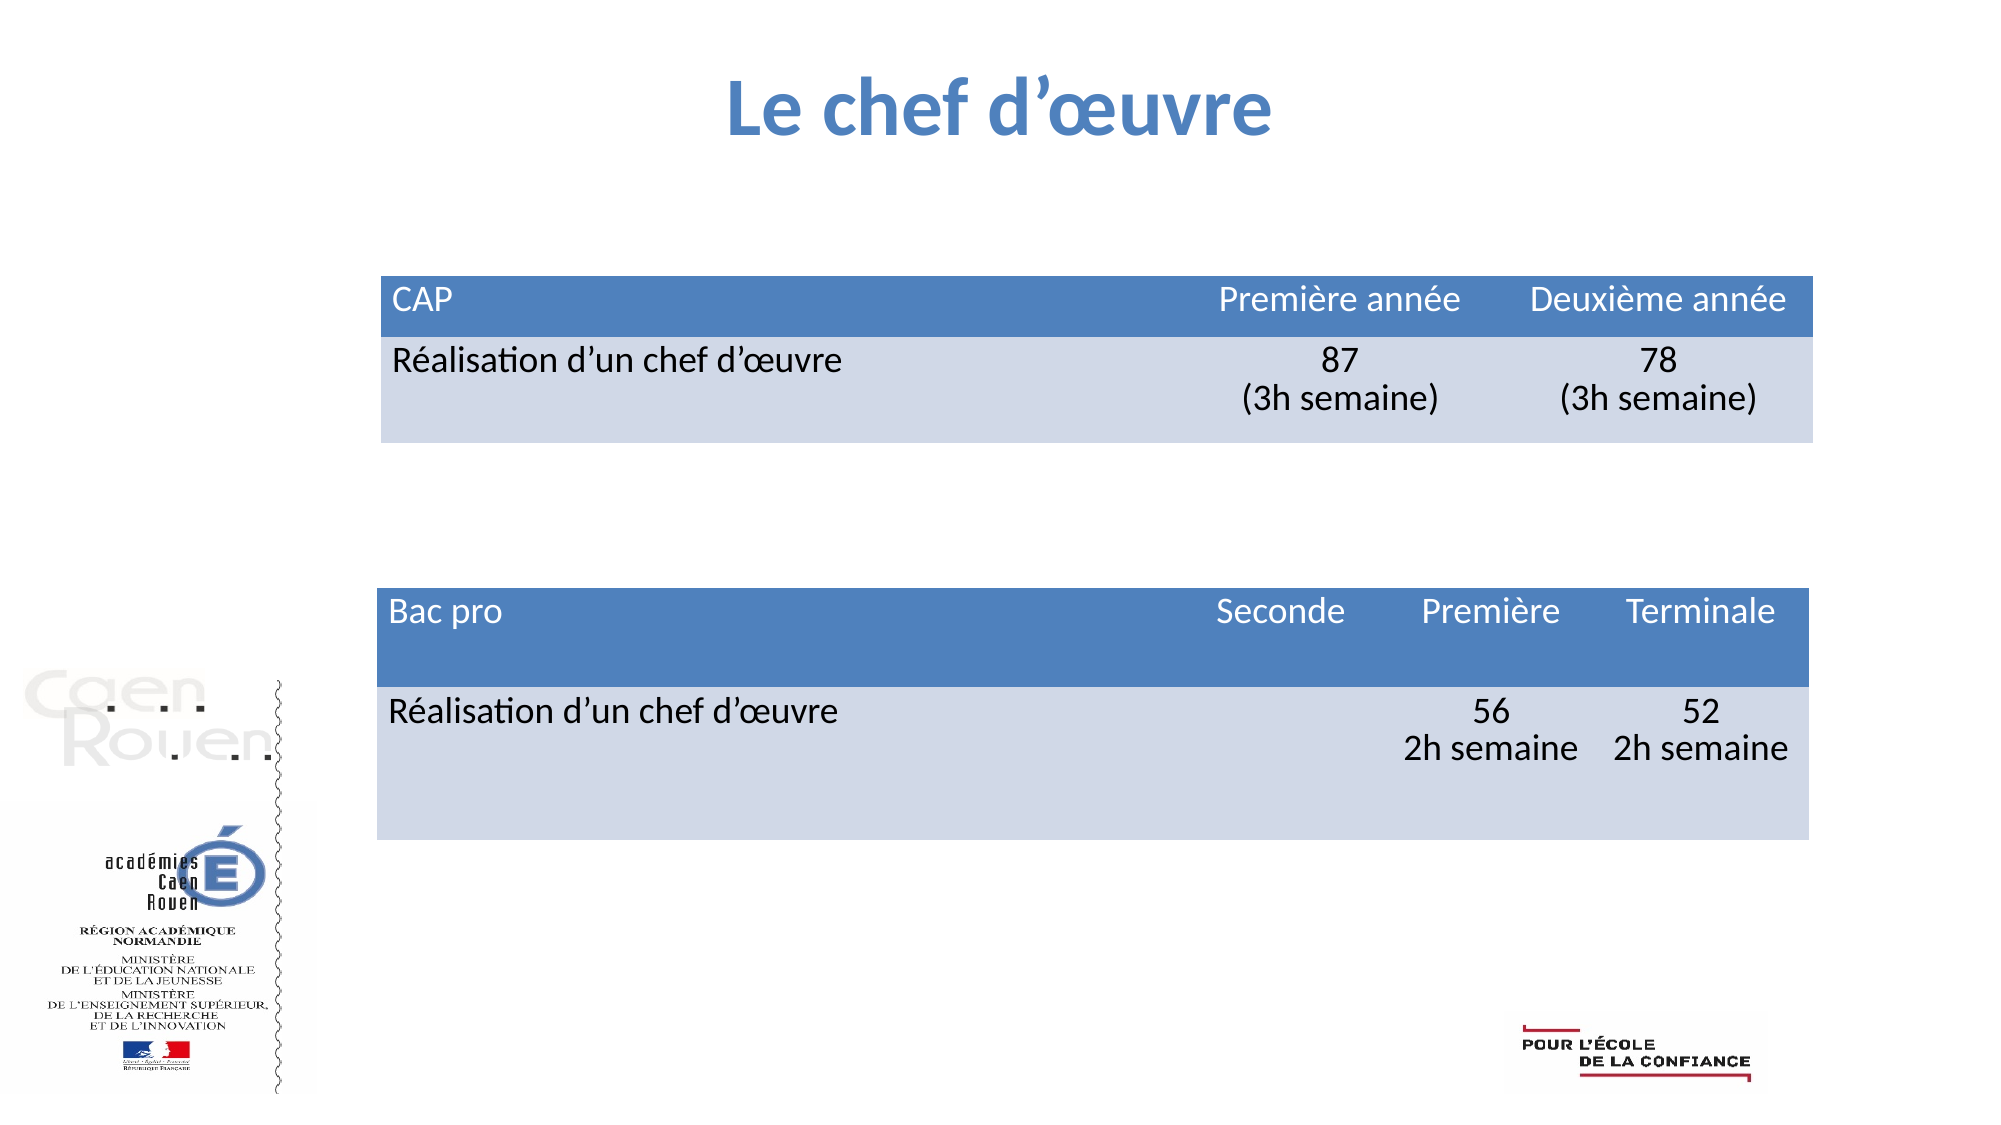

# Le chef d’œuvre
| CAP | Première année | Deuxième année |
| --- | --- | --- |
| Réalisation d’un chef d’œuvre | 87 (3h semaine) | 78 (3h semaine) |
| Bac pro | Seconde | Première | Terminale |
| --- | --- | --- | --- |
| Réalisation d’un chef d’œuvre | | 56 2h semaine | 52 2h semaine |